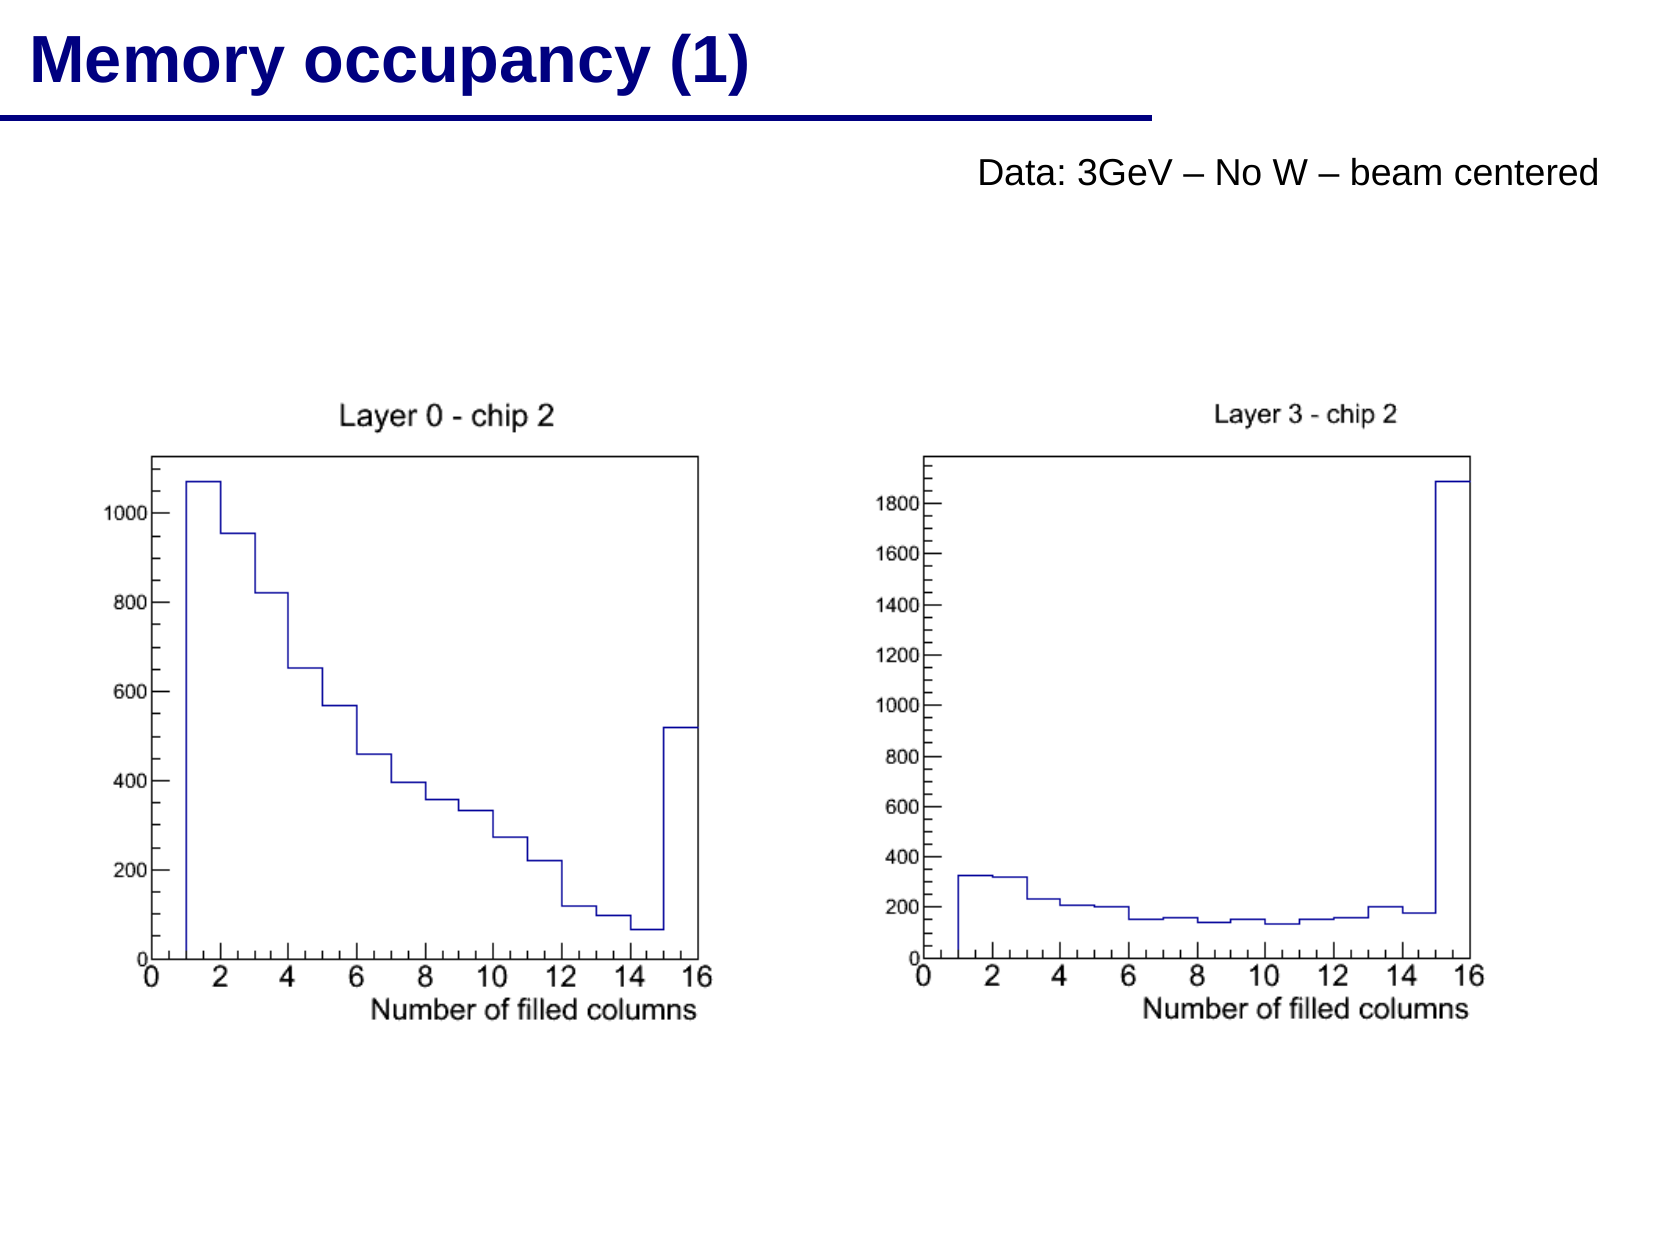

# Memory occupancy (1)
Data: 3GeV – No W – beam centered